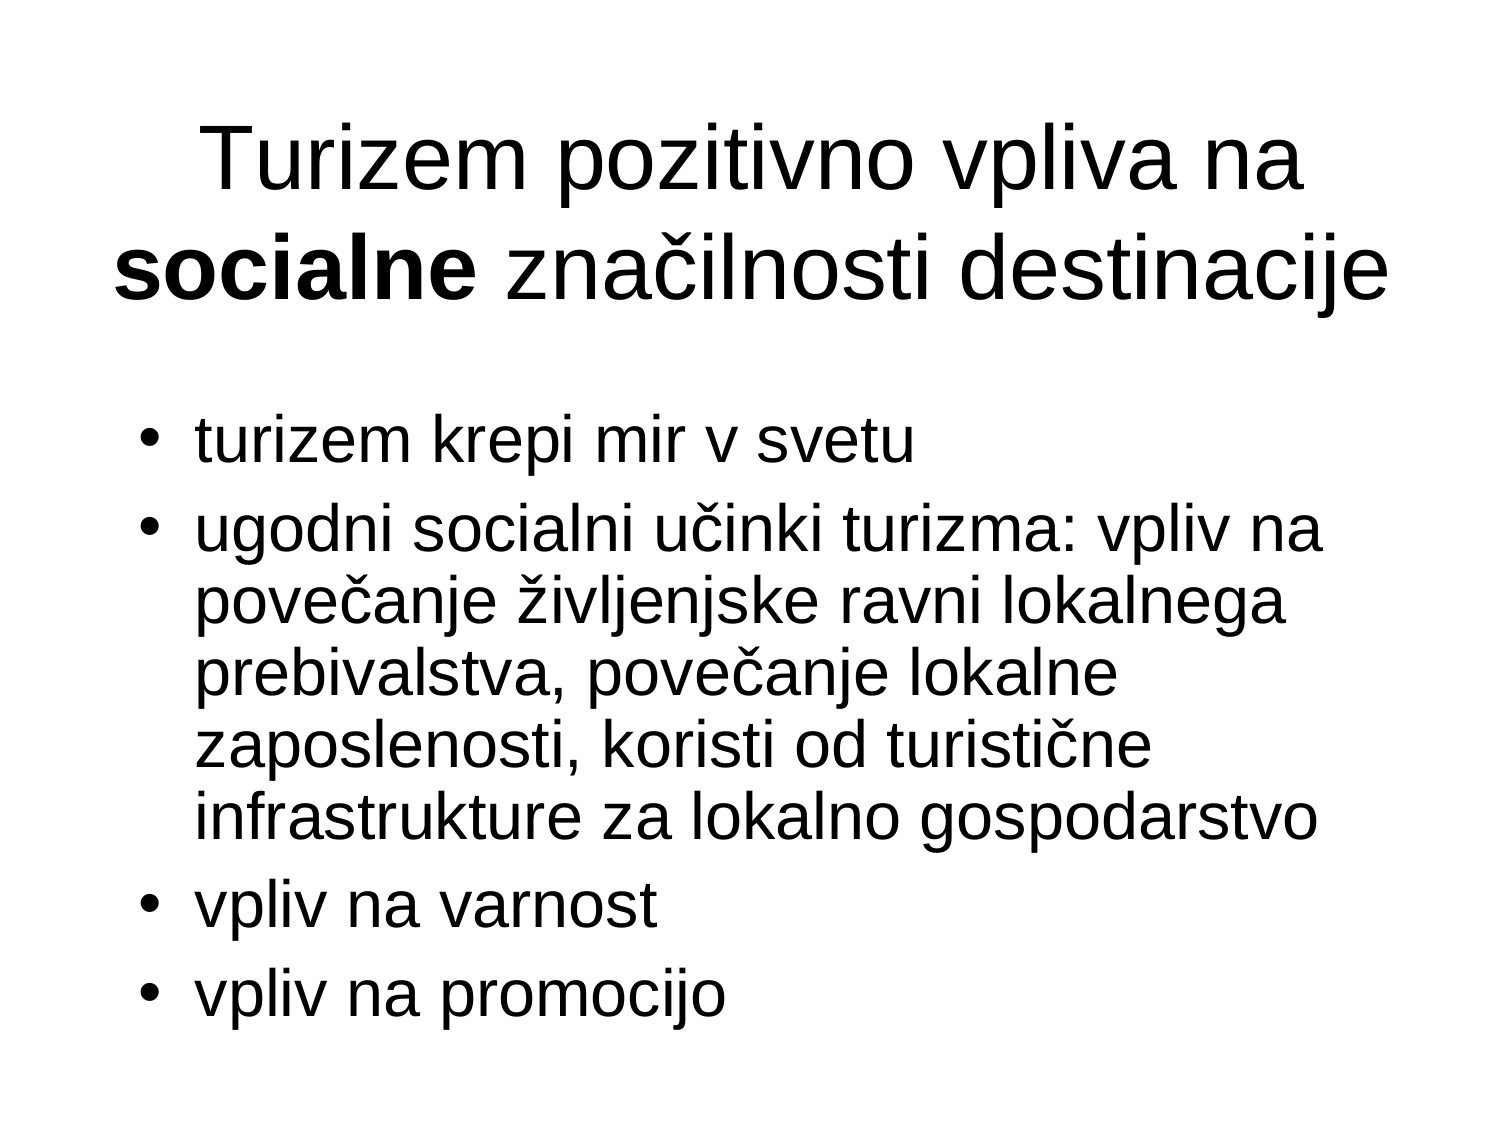

# Turizem pozitivno vpliva na socialne značilnosti destinacije
turizem krepi mir v svetu
ugodni socialni učinki turizma: vpliv na povečanje življenjske ravni lokalnega prebivalstva, povečanje lokalne zaposlenosti, koristi od turistične infrastrukture za lokalno gospodarstvo
vpliv na varnost
vpliv na promocijo